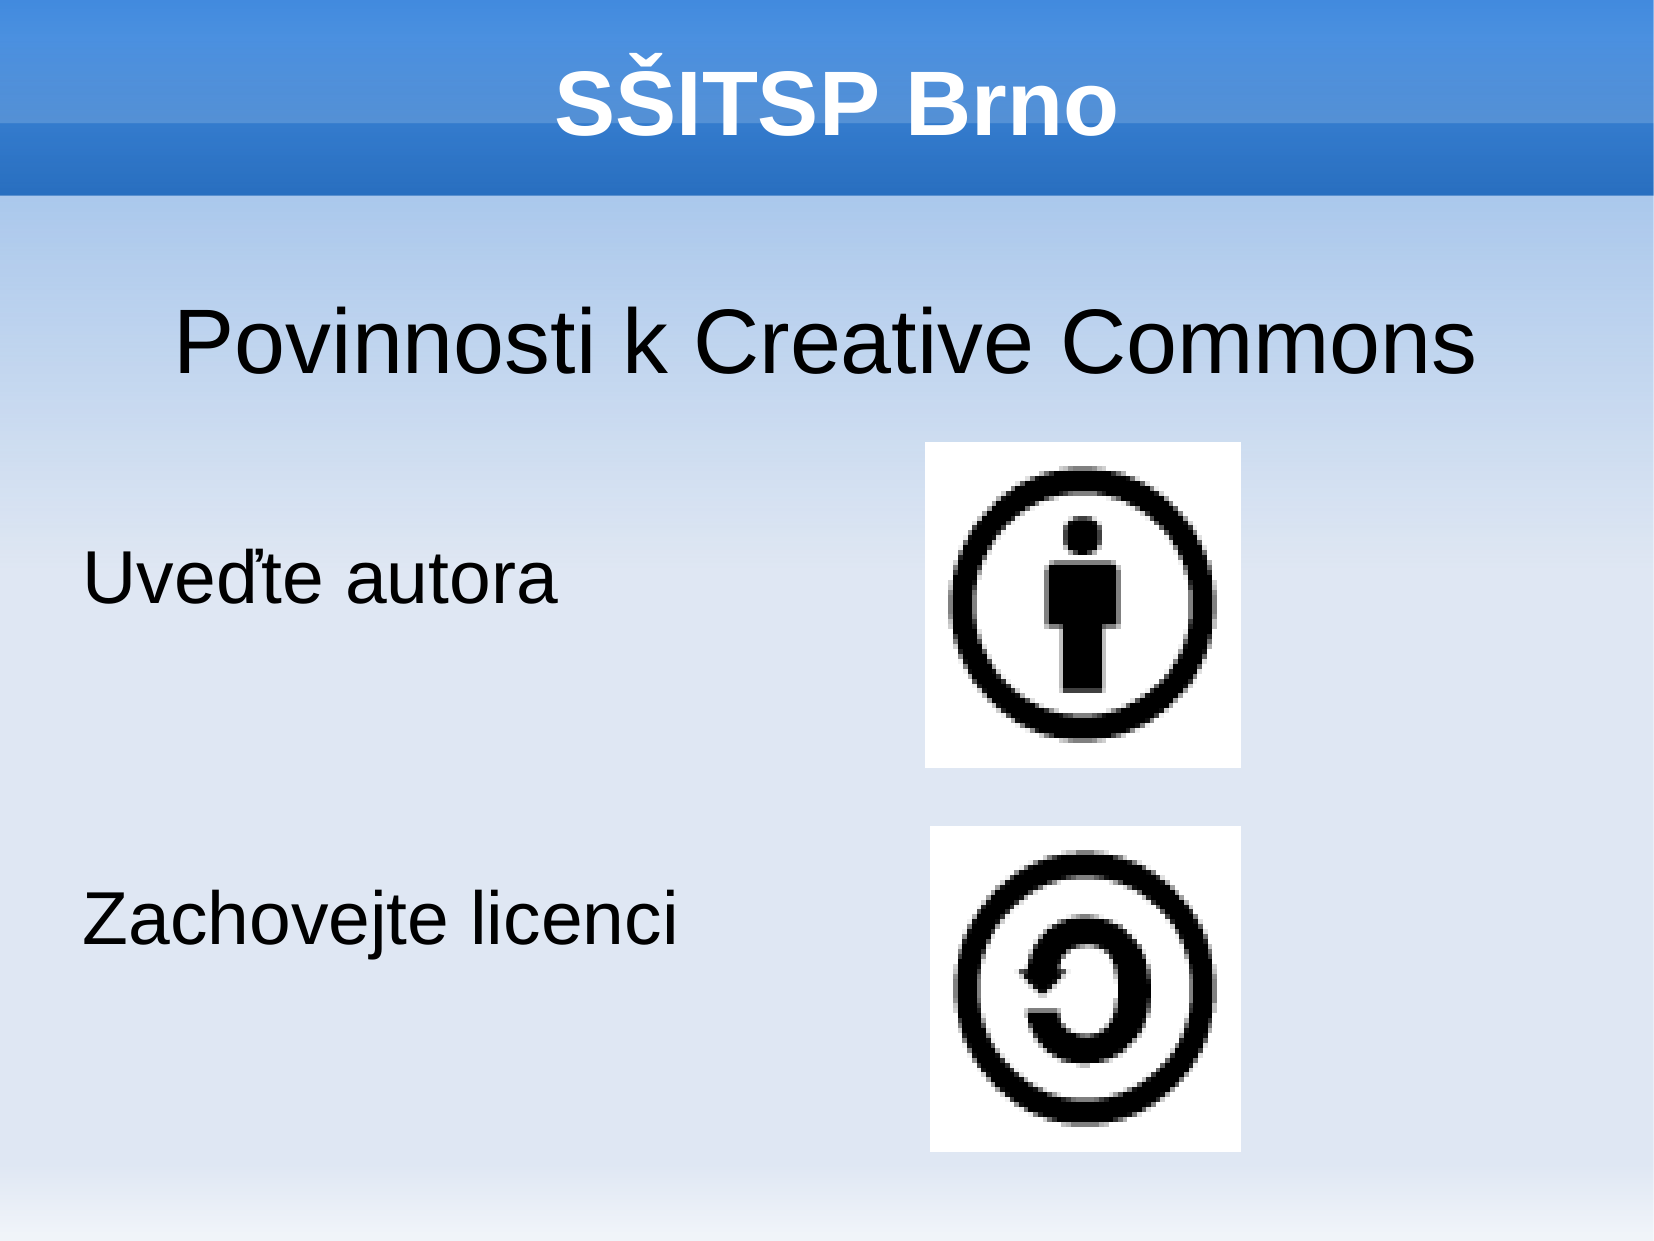

# SŠITSP Brno
Povinnosti k Creative Commons
Uveďte autora
Zachovejte licenci